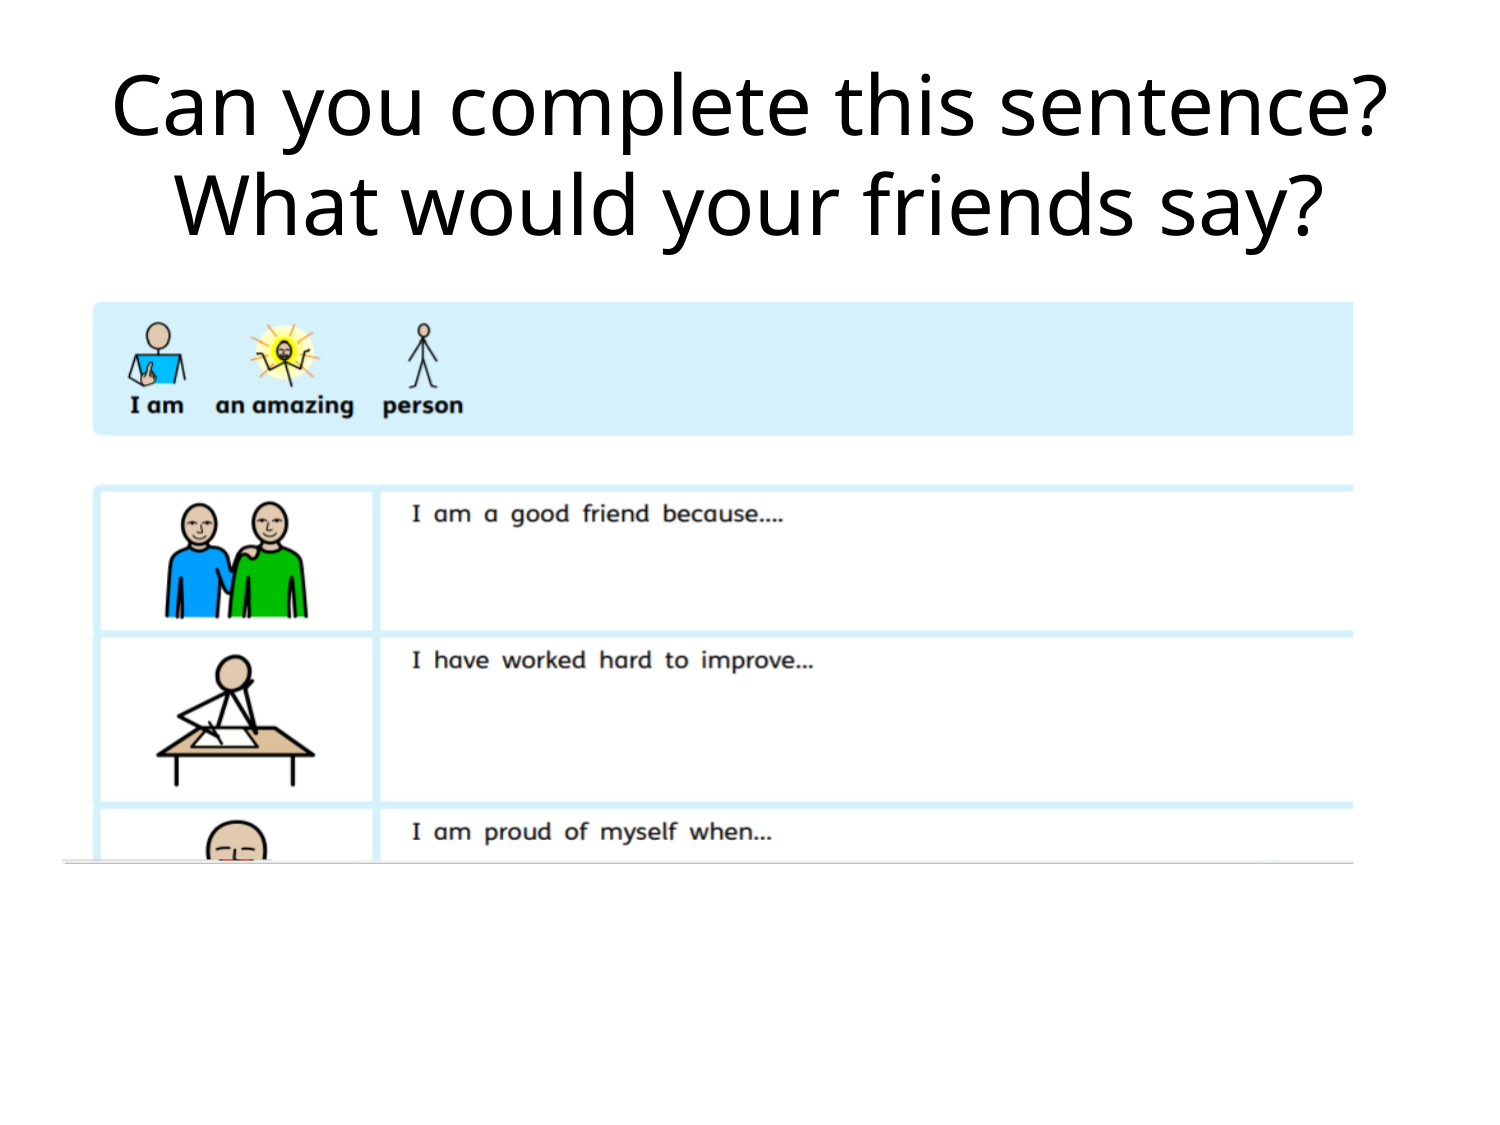

# Can you complete this sentence? What would your friends say?